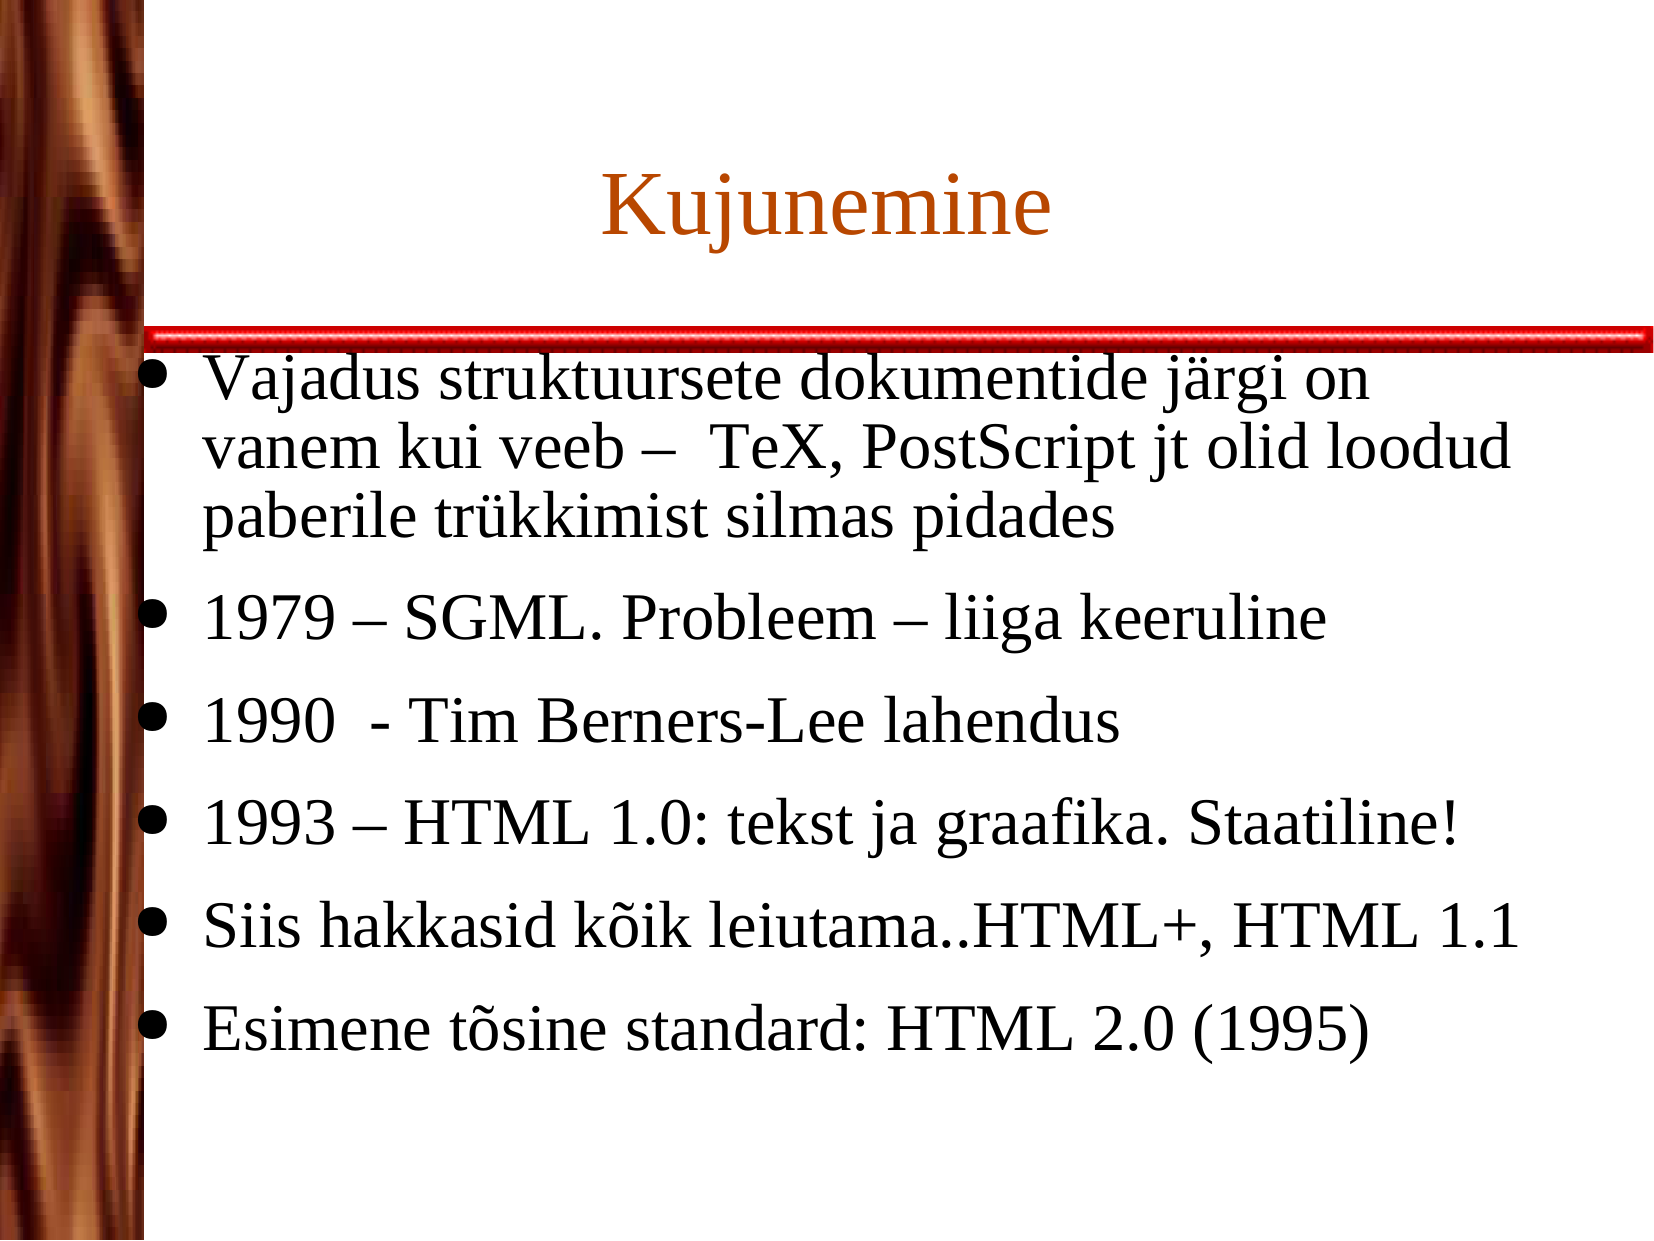

# Kujunemine
Vajadus struktuursete dokumentide järgi on vanem kui veeb – TeX, PostScript jt olid loodud paberile trükkimist silmas pidades
1979 – SGML. Probleem – liiga keeruline
1990 - Tim Berners-Lee lahendus
1993 – HTML 1.0: tekst ja graafika. Staatiline!
Siis hakkasid kõik leiutama..HTML+, HTML 1.1
Esimene tõsine standard: HTML 2.0 (1995)